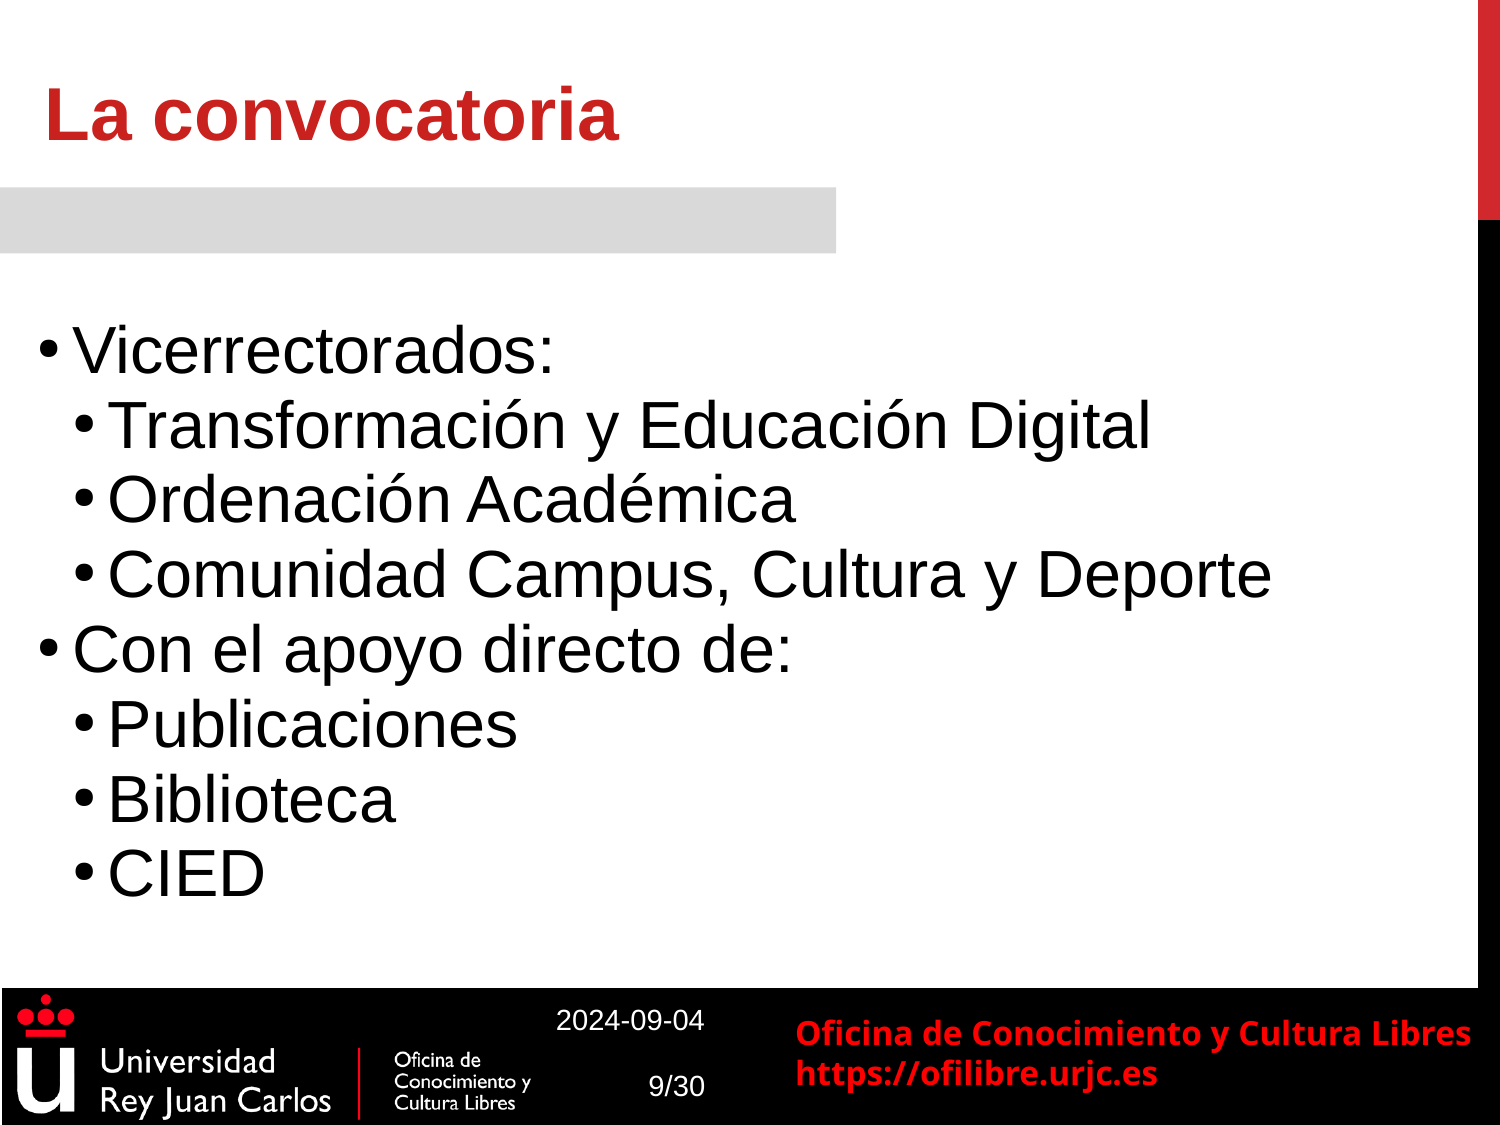

#
La convocatoria
Vicerrectorados:
Transformación y Educación Digital
Ordenación Académica
Comunidad Campus, Cultura y Deporte
Con el apoyo directo de:
Publicaciones
Biblioteca
CIED